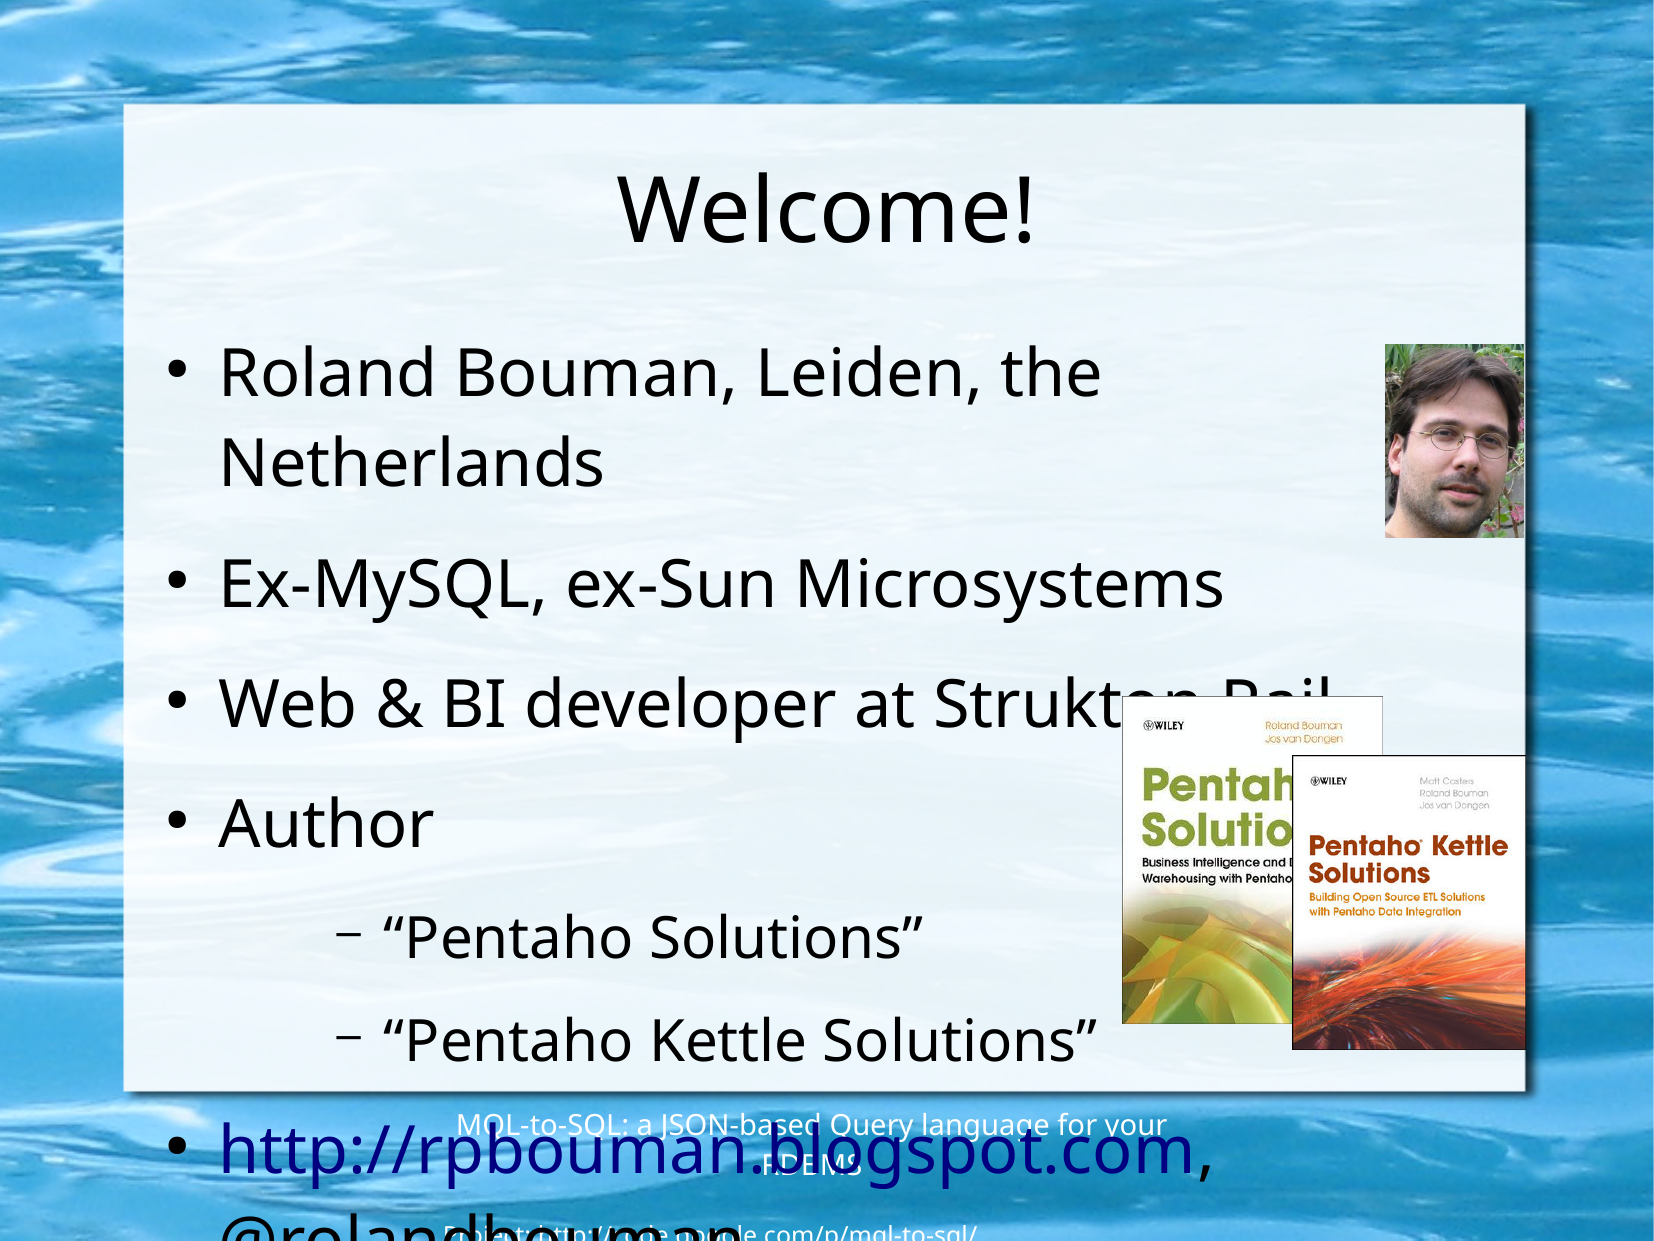

# Welcome!
Roland Bouman, Leiden, the Netherlands
Ex-MySQL, ex-Sun Microsystems
Web & BI developer at Strukton Rail
Author
“Pentaho Solutions”
“Pentaho Kettle Solutions”
http://rpbouman.blogspot.com, @rolandbouman